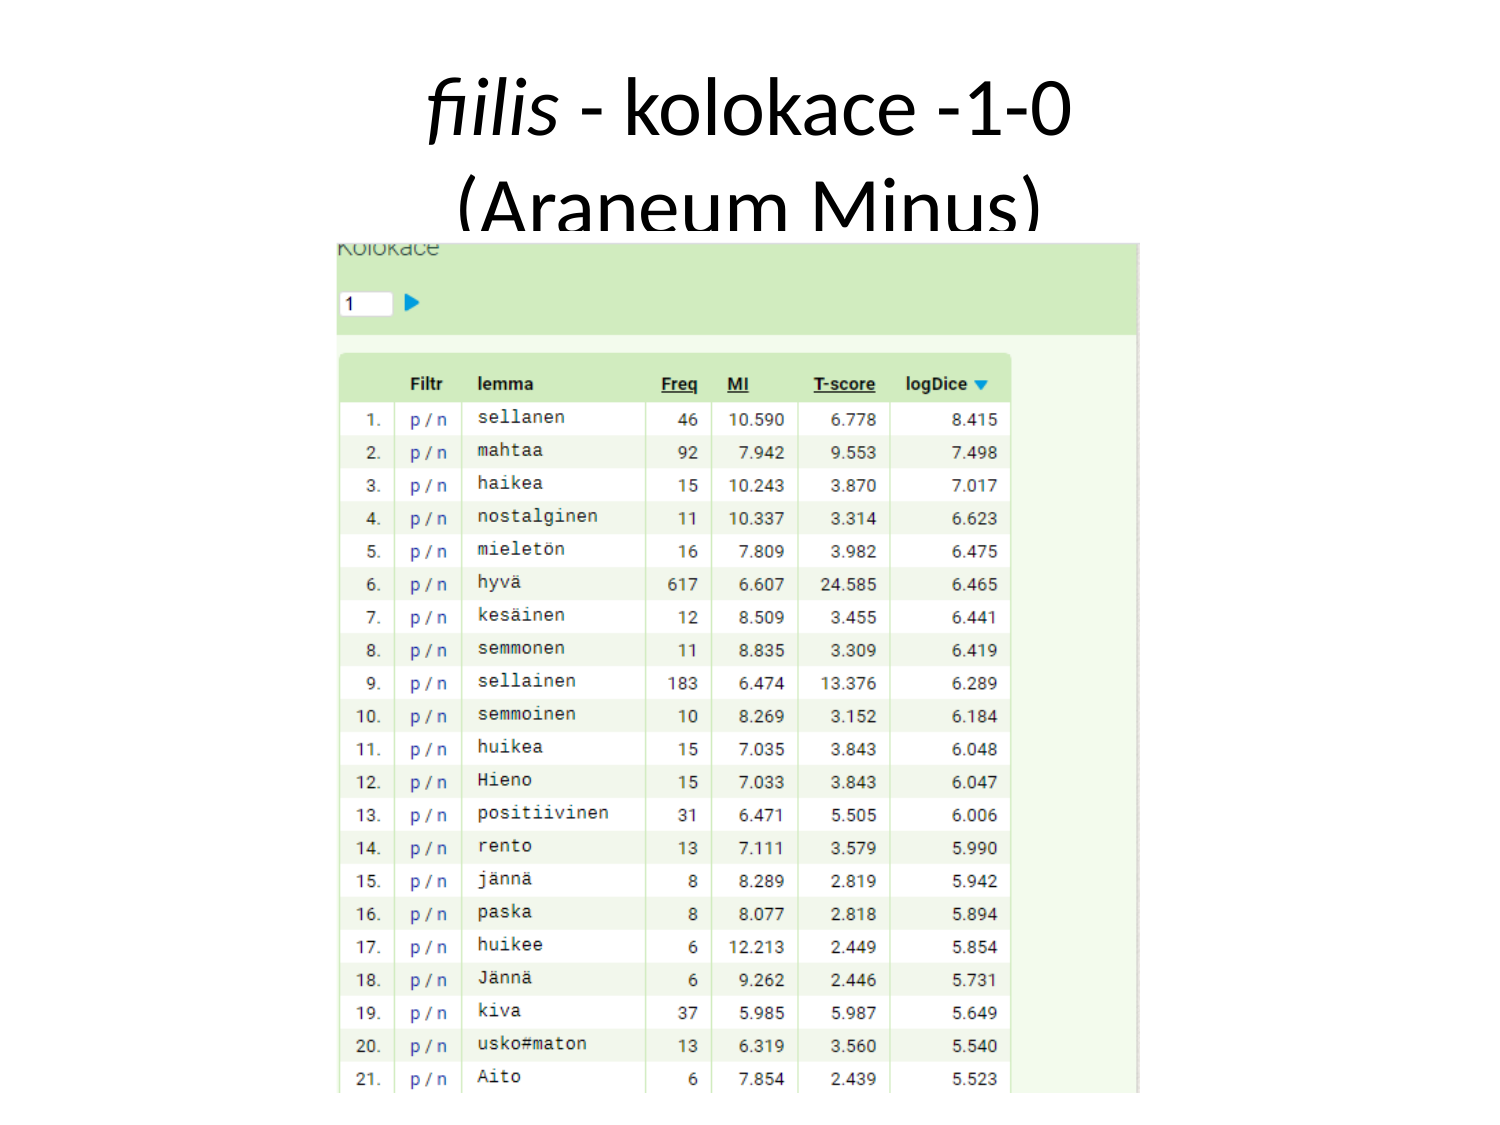

# fiilis - kolokace -1-0 (Araneum Minus)